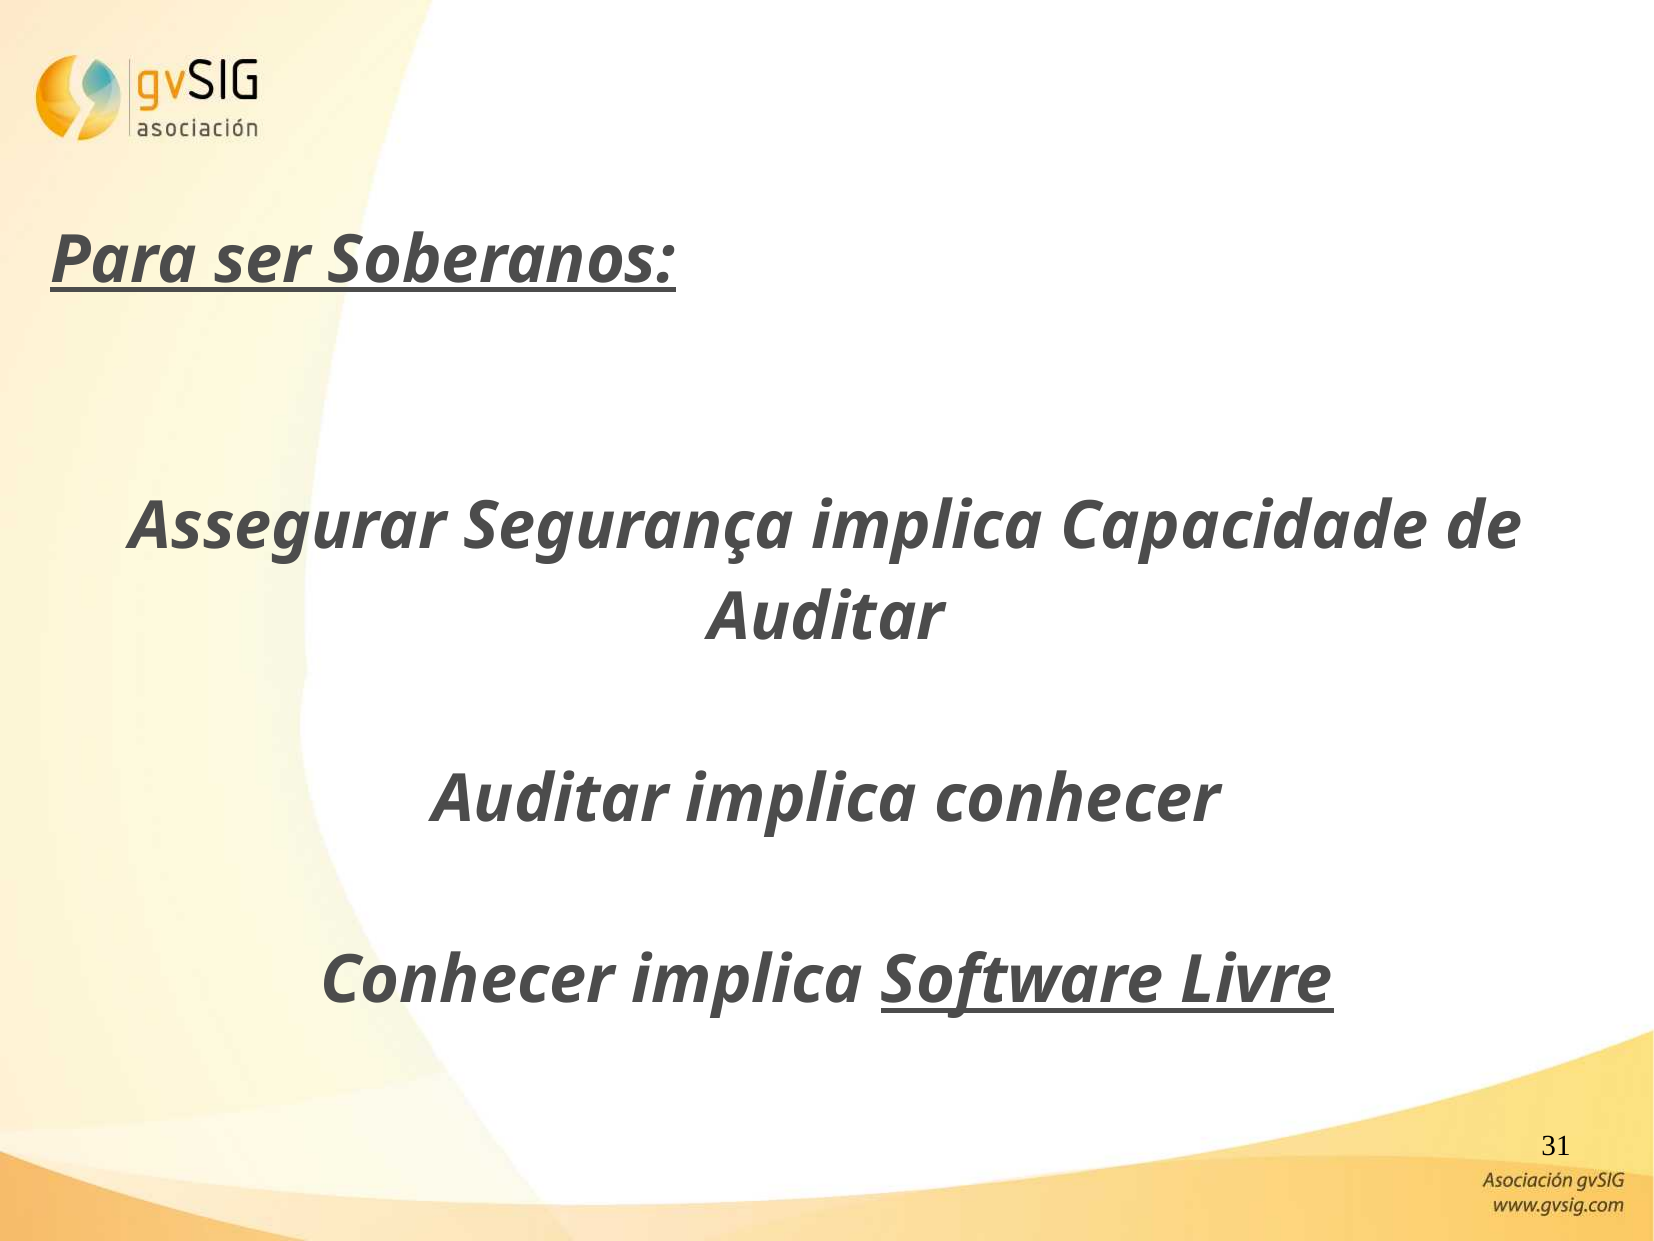

Para ser Soberanos:
Assegurar Segurança implica Capacidade de Auditar
Auditar implica conhecer
Conhecer implica Software Livre
31